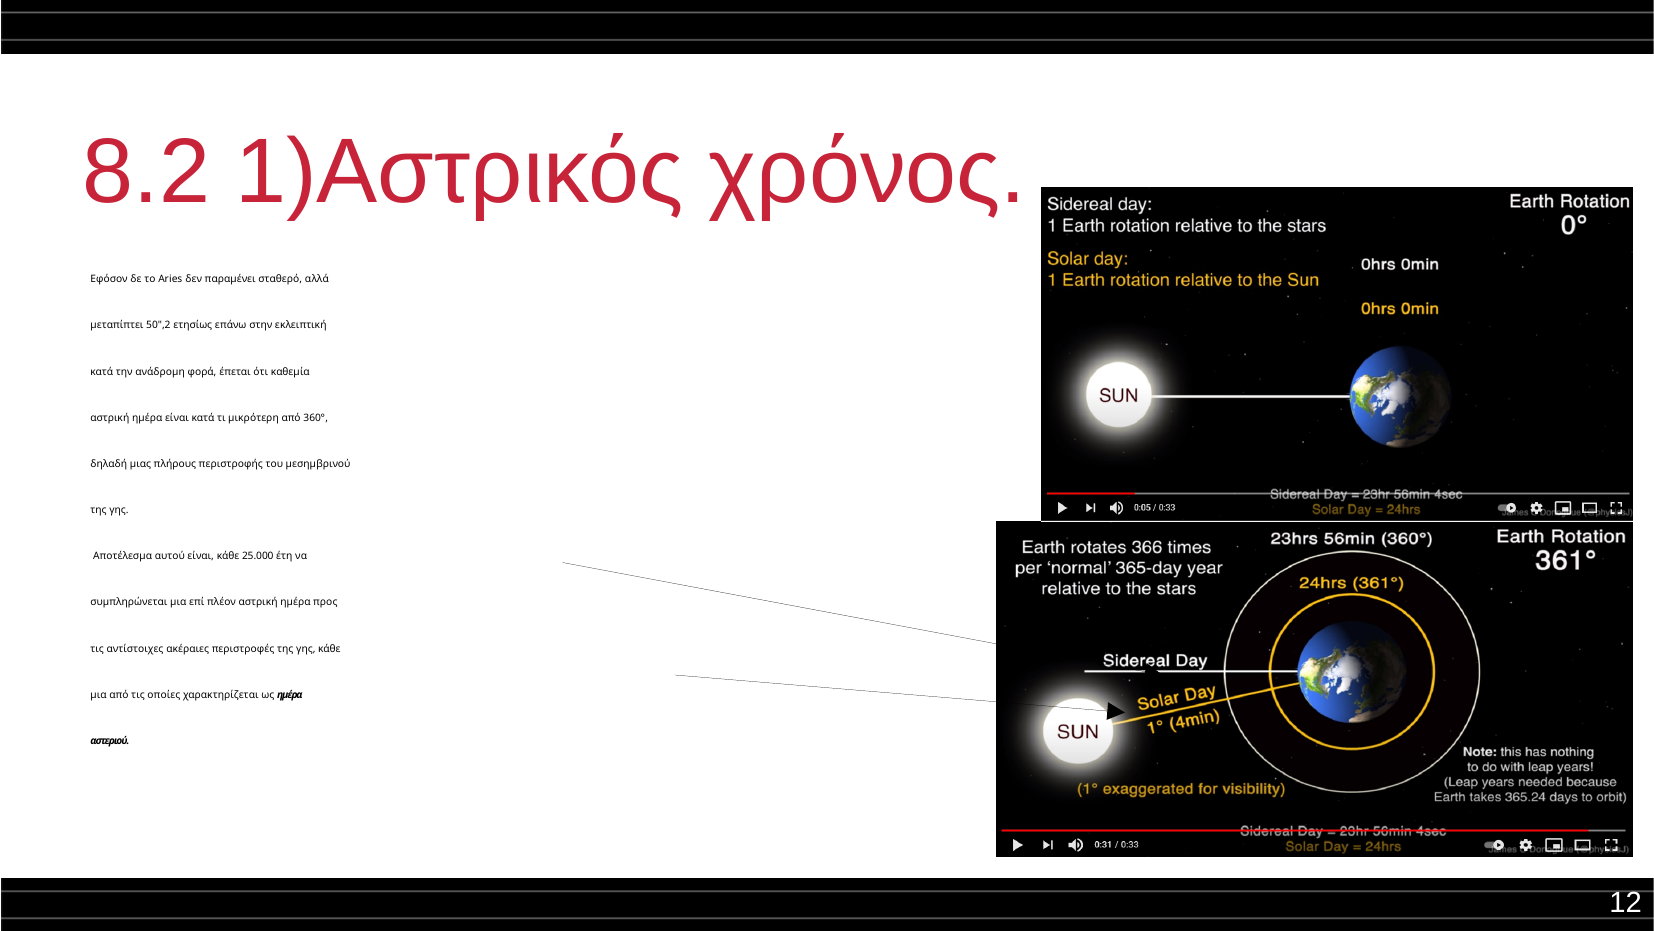

# 8.2 1)Aστρικός χρόνος.
Εφόσον δε το Αries δεν παραμένει σταθερό, αλλά
μεταπίπτει 50",2 ετησίως επάνω στην εκλειπτική
κατά την ανάδρομη φορά, έπεται ότι καθεμία
αστρική ημέρα είναι κατά τι μικρότερη από 360°,
δηλαδή μιας πλήρους περιστροφής του μεσημβρινού
της γης.
 Αποτέλεσμα αυτού είναι, κάθε 25.000 έτη να
συμπληρώνεται μια επί πλέον αστρική ημέρα προς
τις αντίστοιχες ακέραιες περιστροφές της γης, κάθε
μια από τις οποίες χαρακτηρίζεται ως ημέρα
αστεριού.